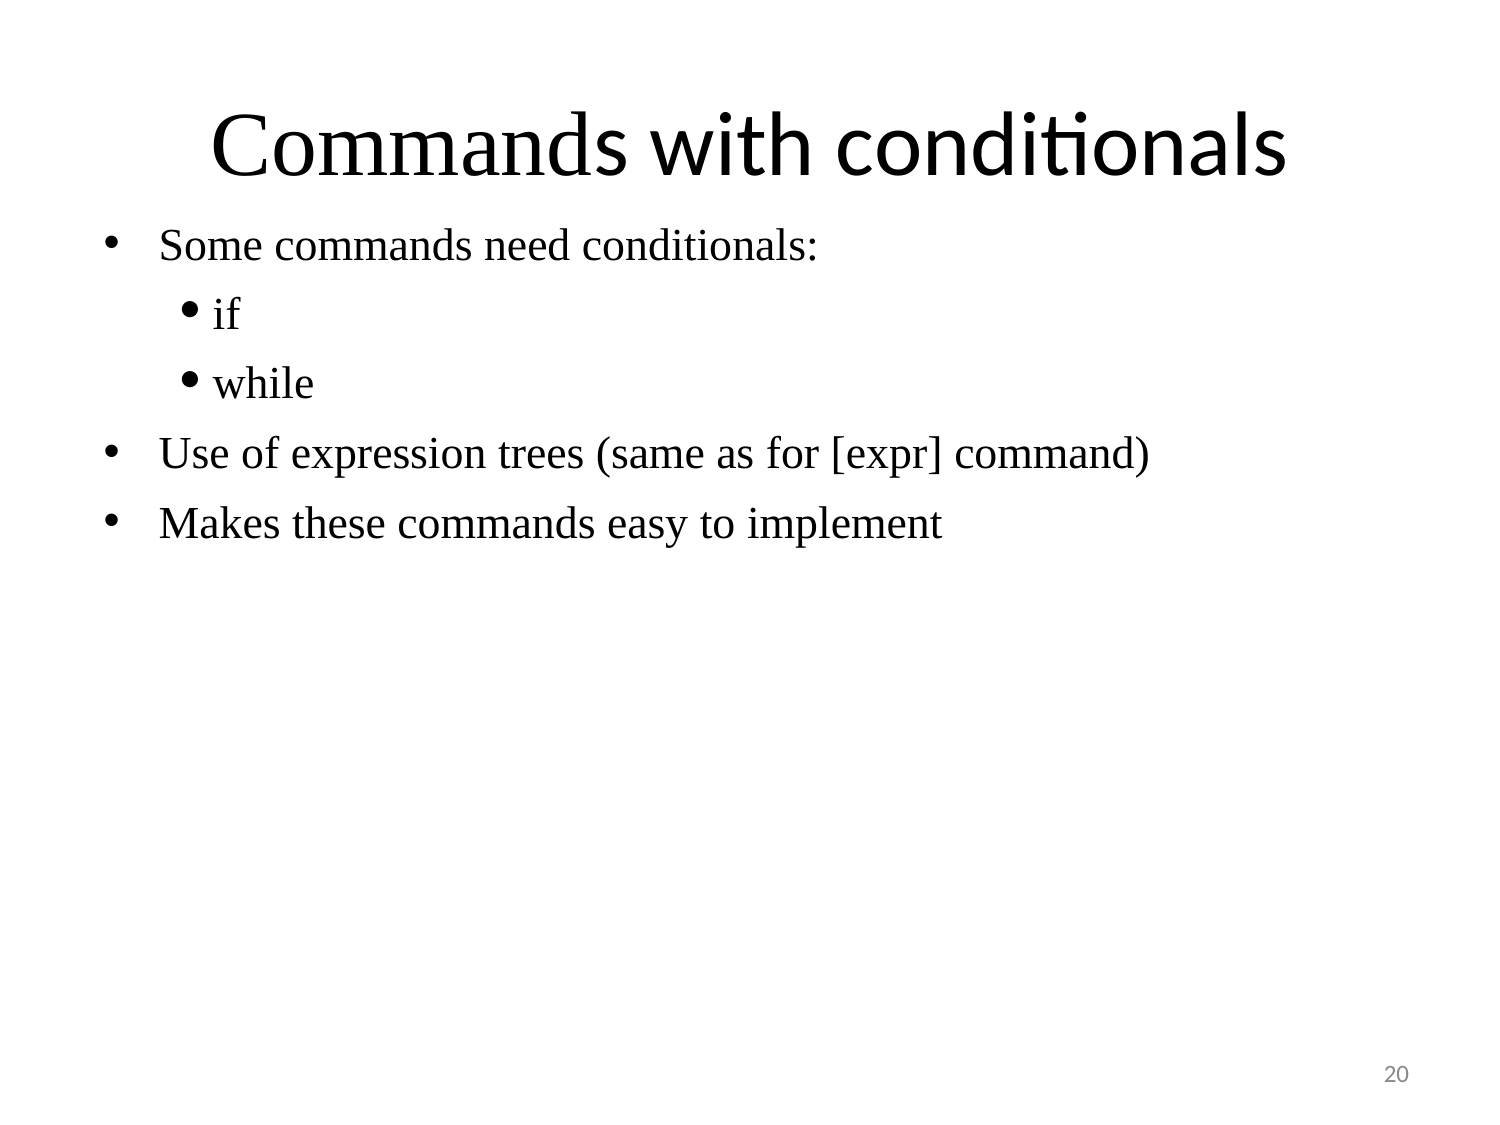

Command‏s with conditionals
Some commands need conditionals:
 if
 while
Use of expression trees (same as for [expr] command)
Makes these commands easy to implement
20